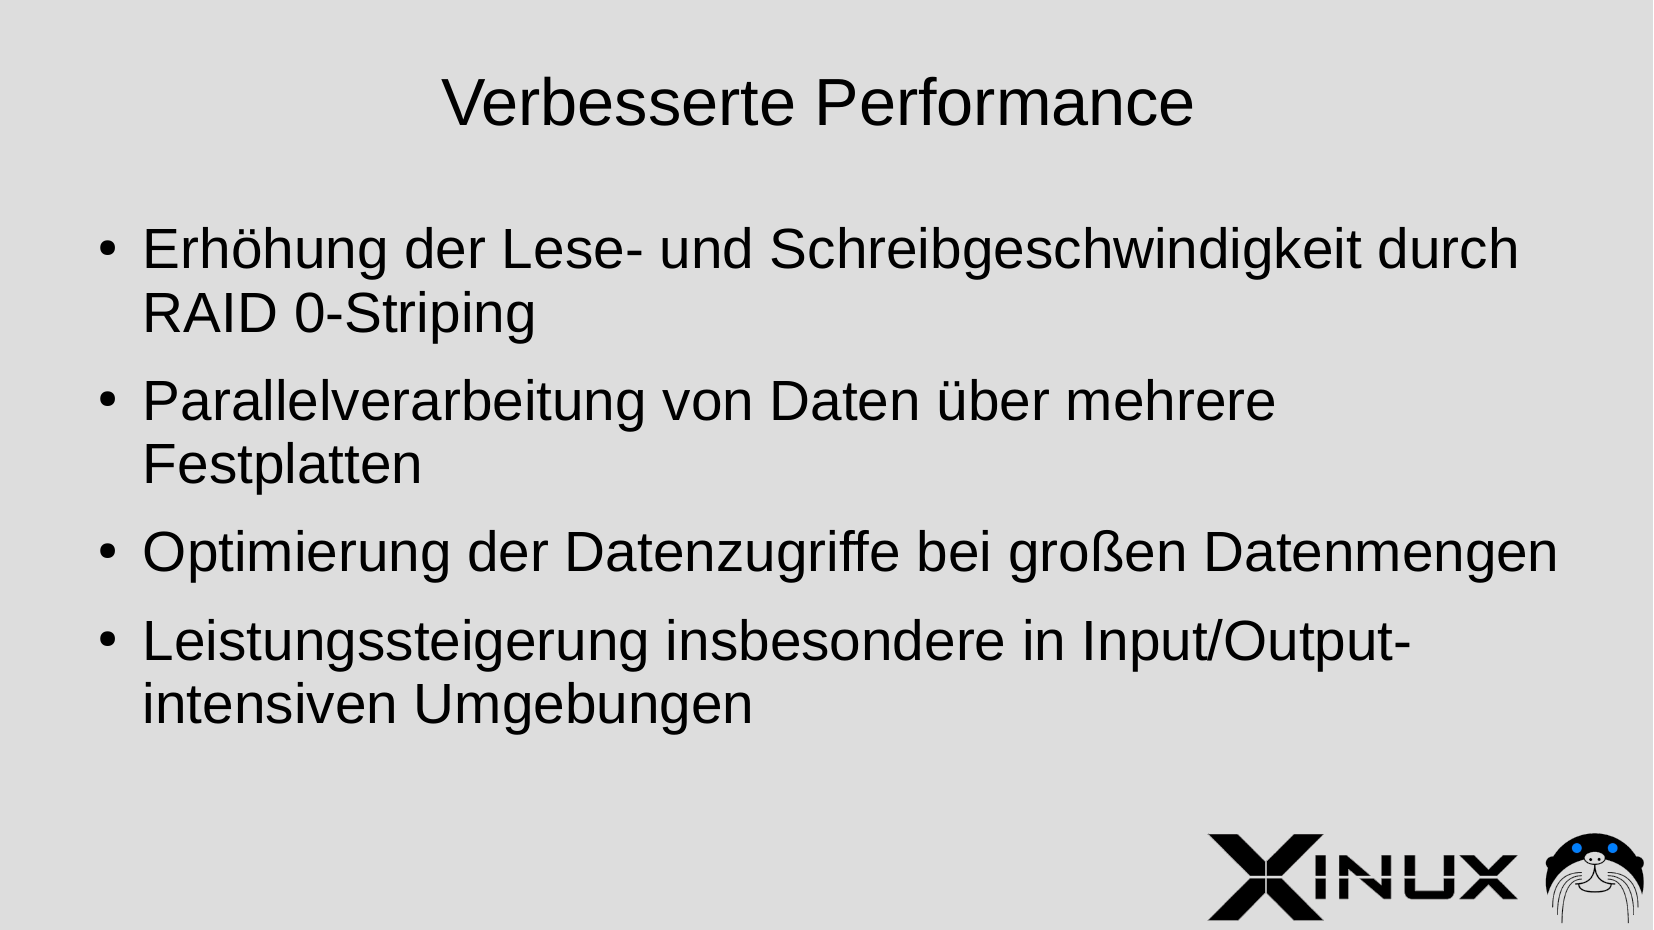

# Verbesserte Performance
Erhöhung der Lese- und Schreibgeschwindigkeit durch RAID 0-Striping
Parallelverarbeitung von Daten über mehrere Festplatten
Optimierung der Datenzugriffe bei großen Datenmengen
Leistungssteigerung insbesondere in Input/Output-intensiven Umgebungen